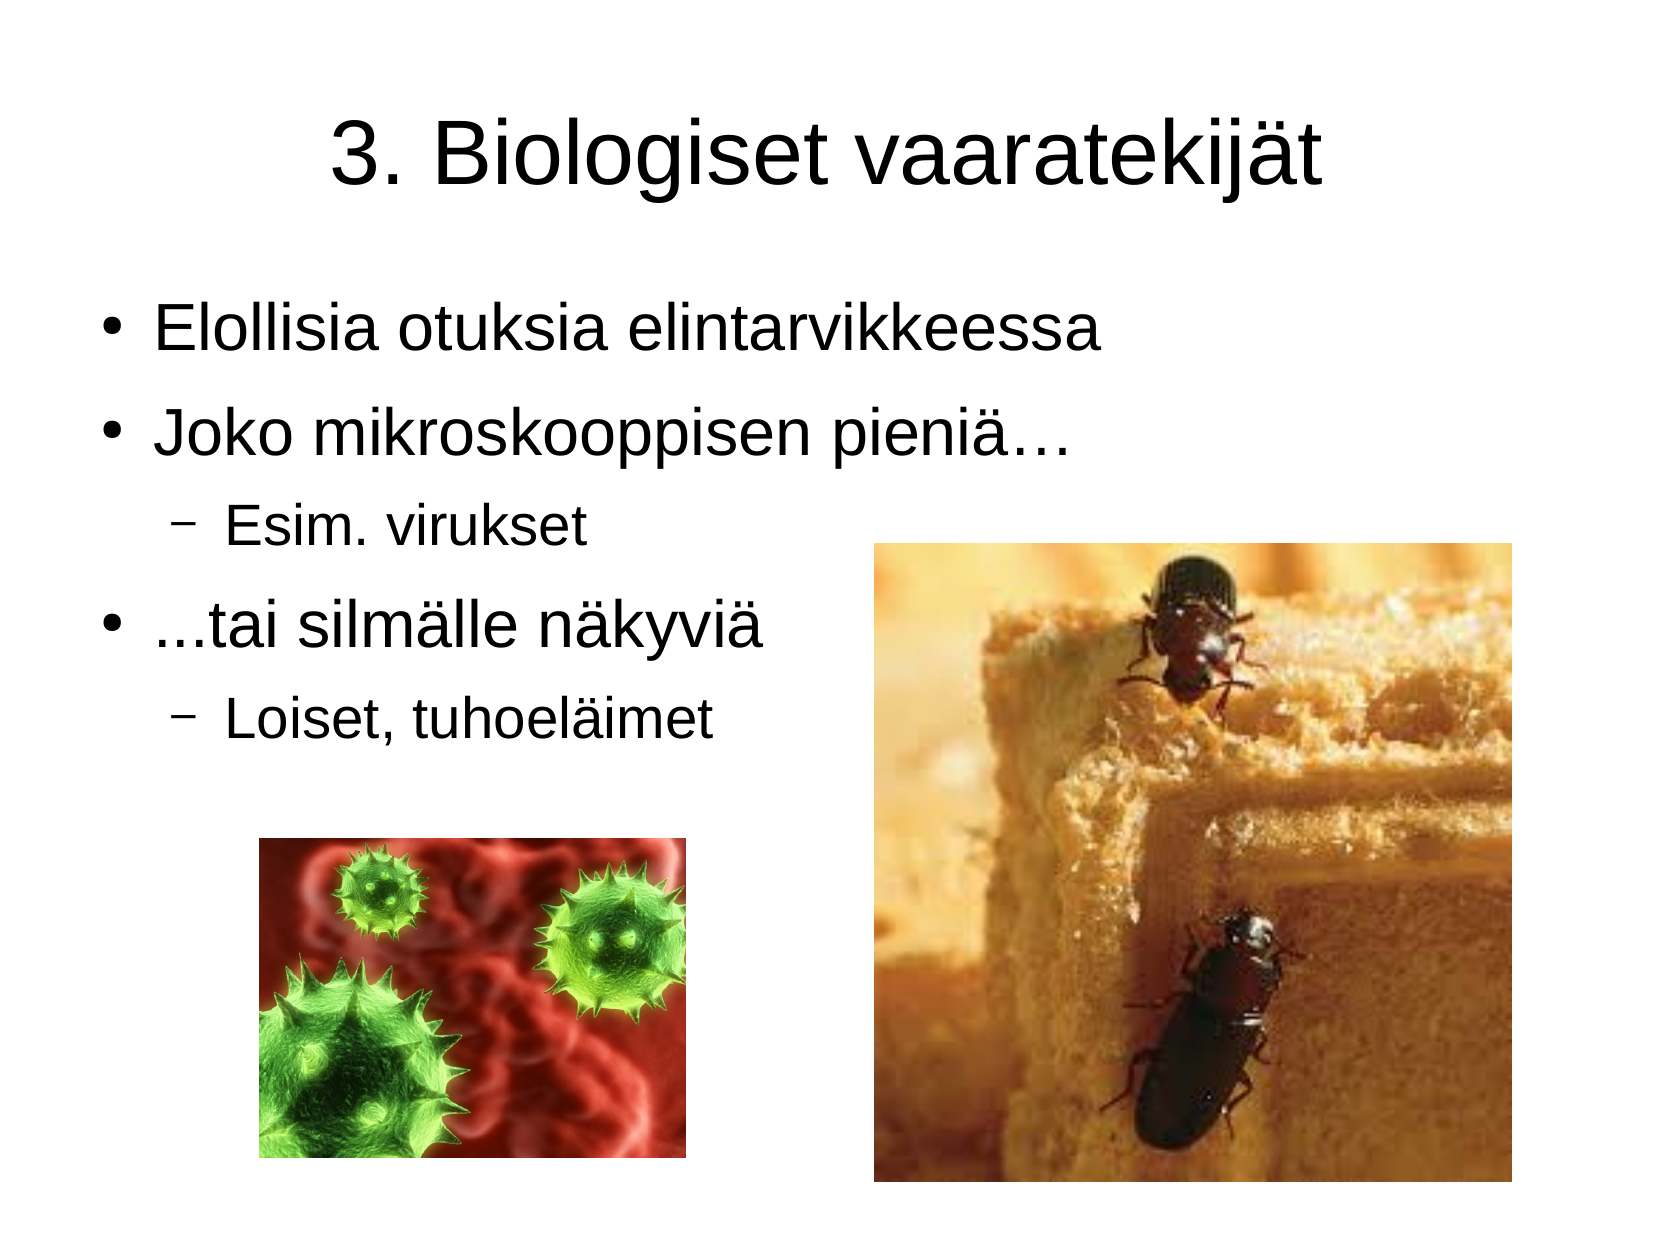

# 3. Biologiset vaaratekijät
Elollisia otuksia elintarvikkeessa
Joko mikroskooppisen pieniä…
Esim. virukset
...tai silmälle näkyviä
Loiset, tuhoeläimet